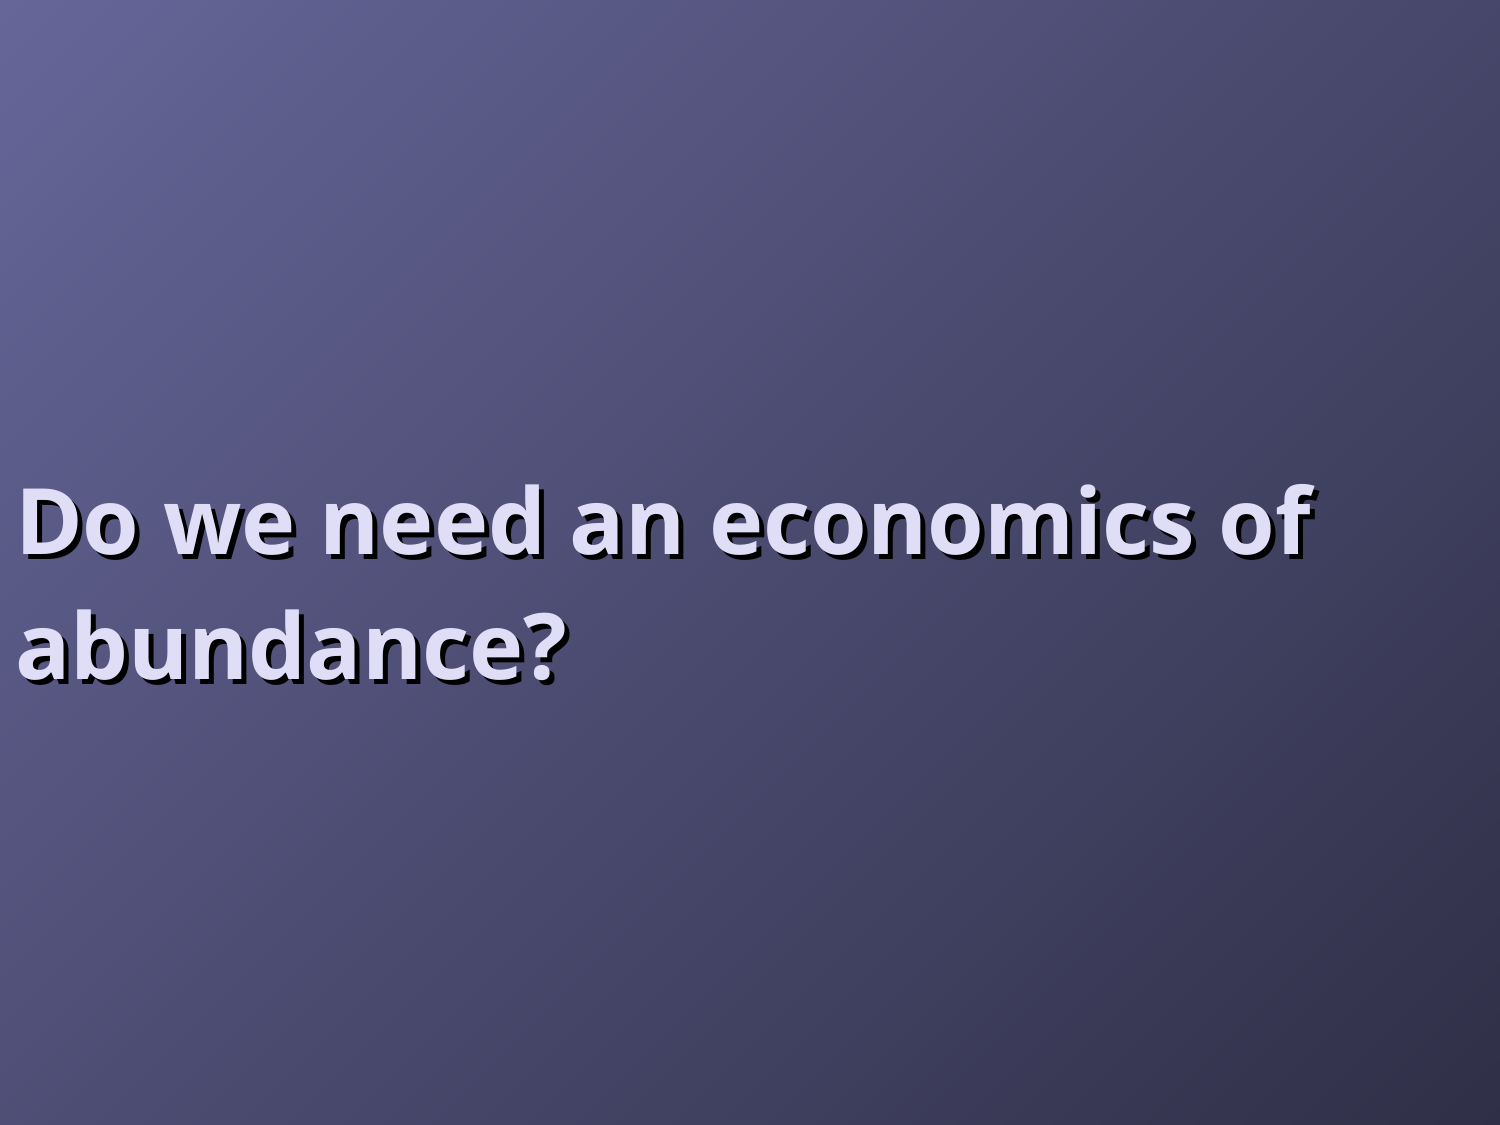

# Do we need an economics of abundance?